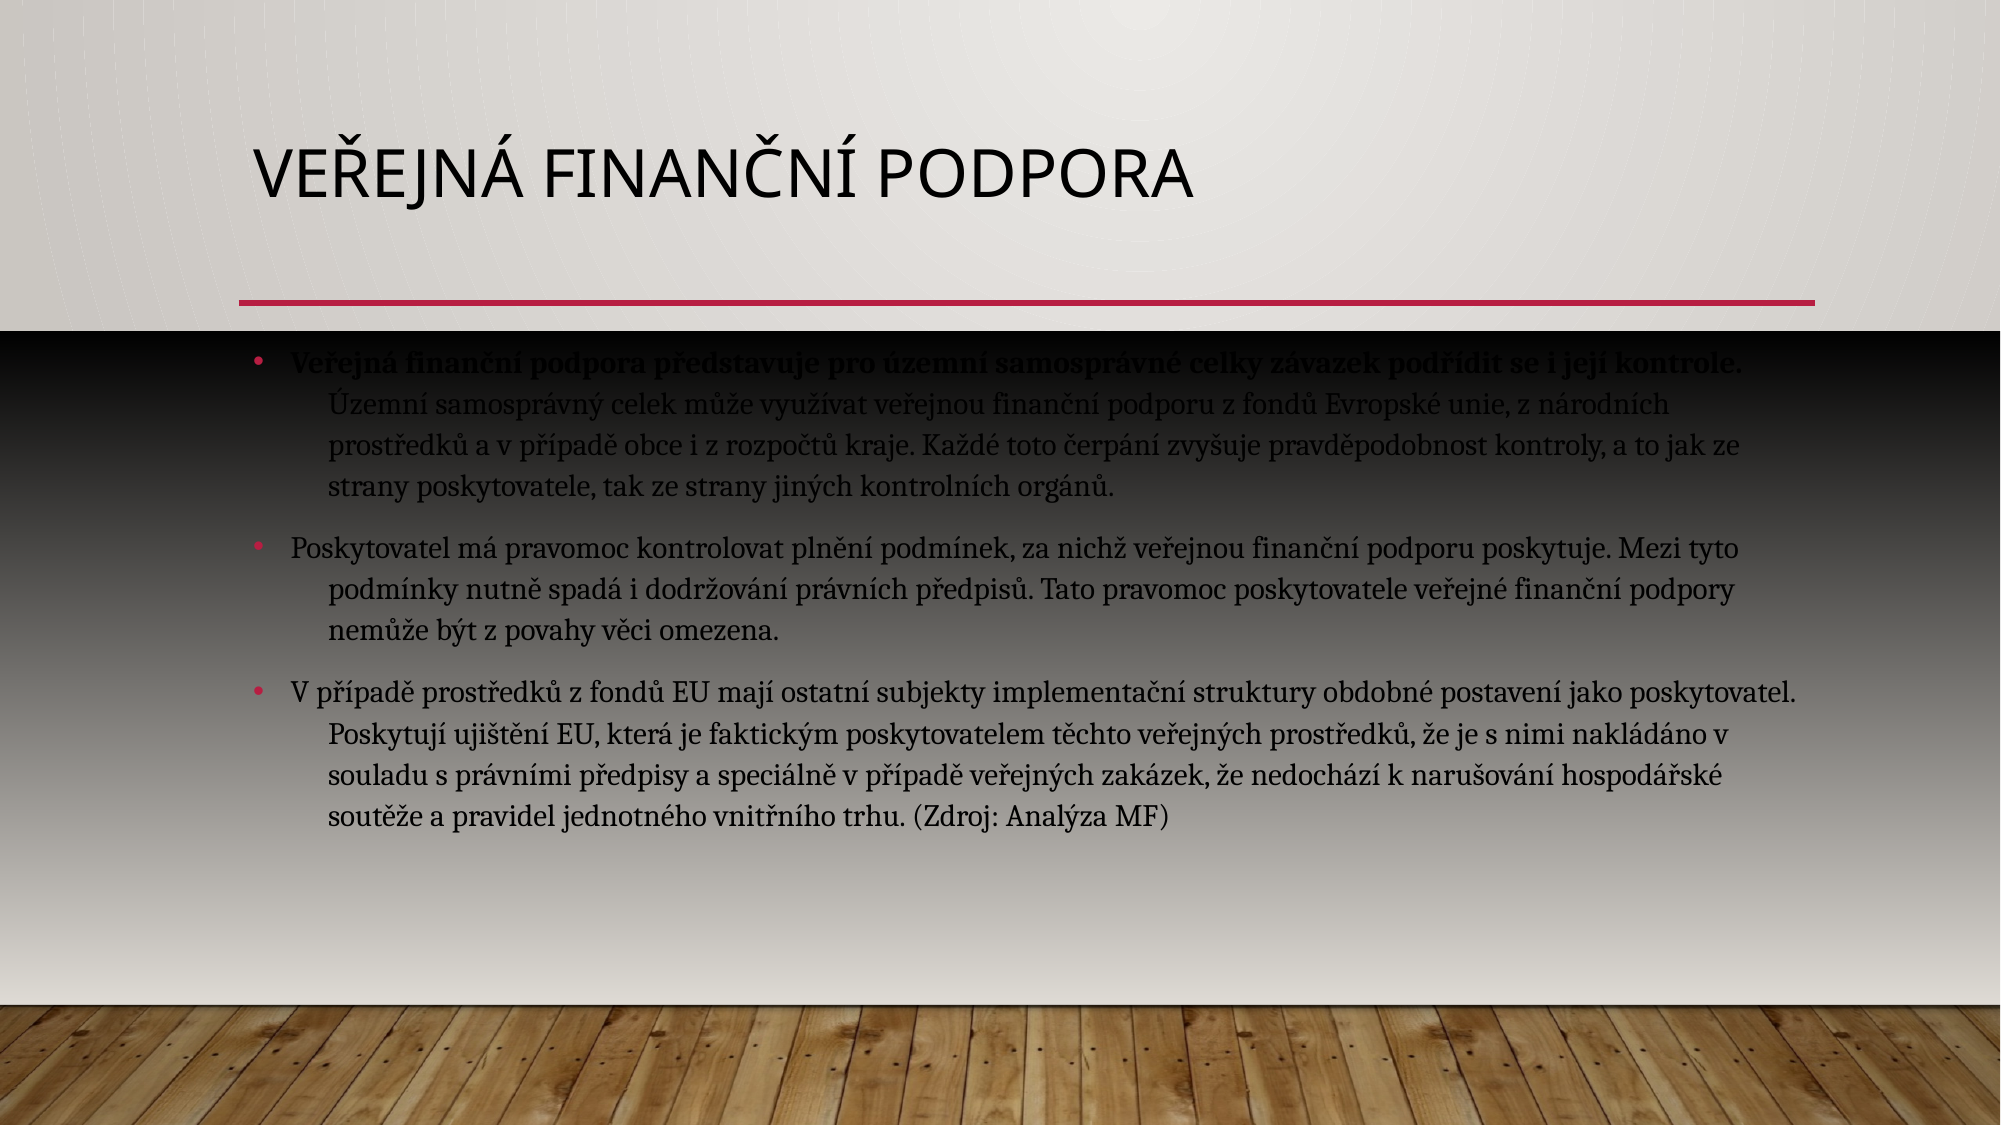

# Veřejná finanční podpora
Veřejná finanční podpora představuje pro územní samosprávné celky závazek podřídit se i její kontrole. Územní samosprávný celek může využívat veřejnou finanční podporu z fondů Evropské unie, z národních prostředků a v případě obce i z rozpočtů kraje. Každé toto čerpání zvyšuje pravděpodobnost kontroly, a to jak ze strany poskytovatele, tak ze strany jiných kontrolních orgánů.
Poskytovatel má pravomoc kontrolovat plnění podmínek, za nichž veřejnou finanční podporu poskytuje. Mezi tyto podmínky nutně spadá i dodržování právních předpisů. Tato pravomoc poskytovatele veřejné finanční podpory nemůže být z povahy věci omezena.
V případě prostředků z fondů EU mají ostatní subjekty implementační struktury obdobné postavení jako poskytovatel. Poskytují ujištění EU, která je faktickým poskytovatelem těchto veřejných prostředků, že je s nimi nakládáno v souladu s právními předpisy a speciálně v případě veřejných zakázek, že nedochází k narušování hospodářské soutěže a pravidel jednotného vnitřního trhu. (Zdroj: Analýza MF)